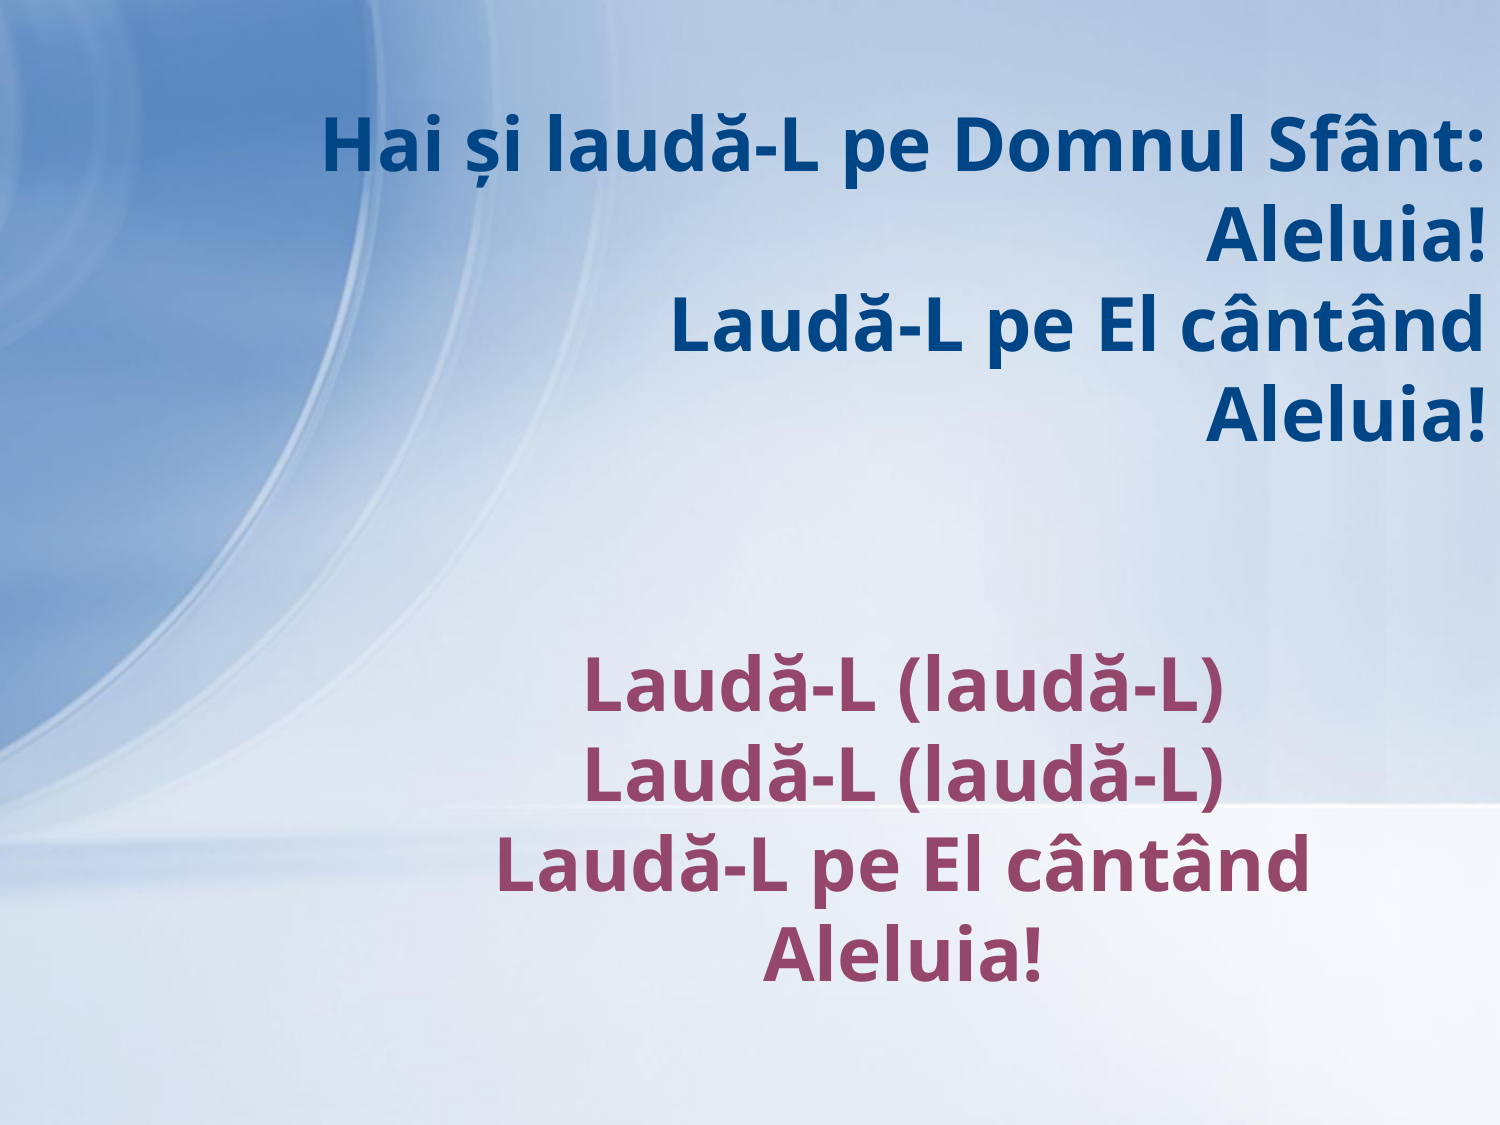

Hai și laudă-L pe Domnul Sfânt:
Aleluia!
Laudă-L pe El cântând
Aleluia!
Laudă-L (laudă-L)
Laudă-L (laudă-L)
Laudă-L pe El cântând
Aleluia!